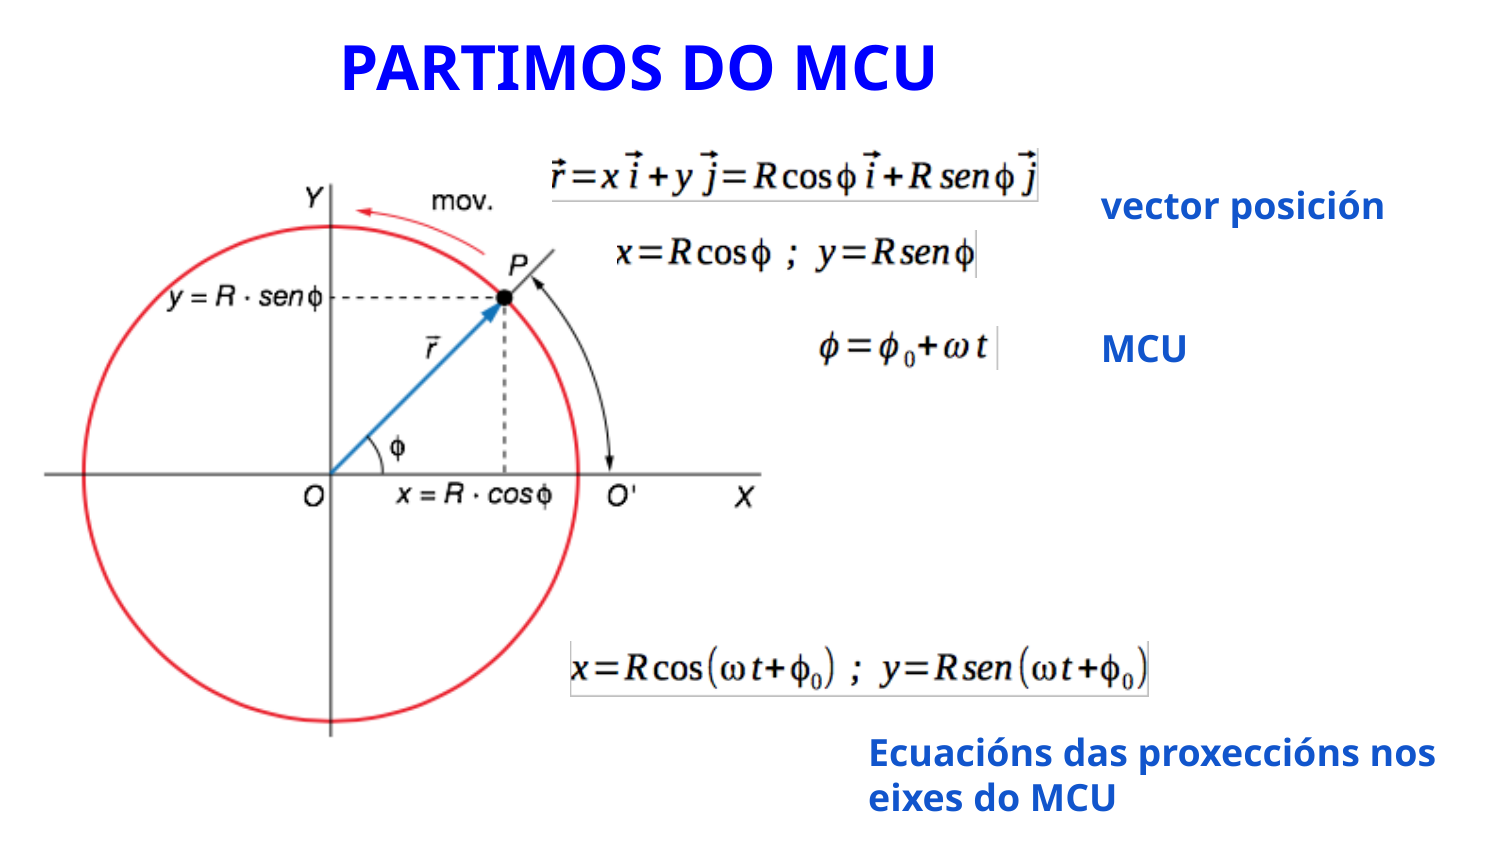

PARTIMOS DO MCU
vector posición
MCU
Ecuacións das proxeccións nos eixes do MCU